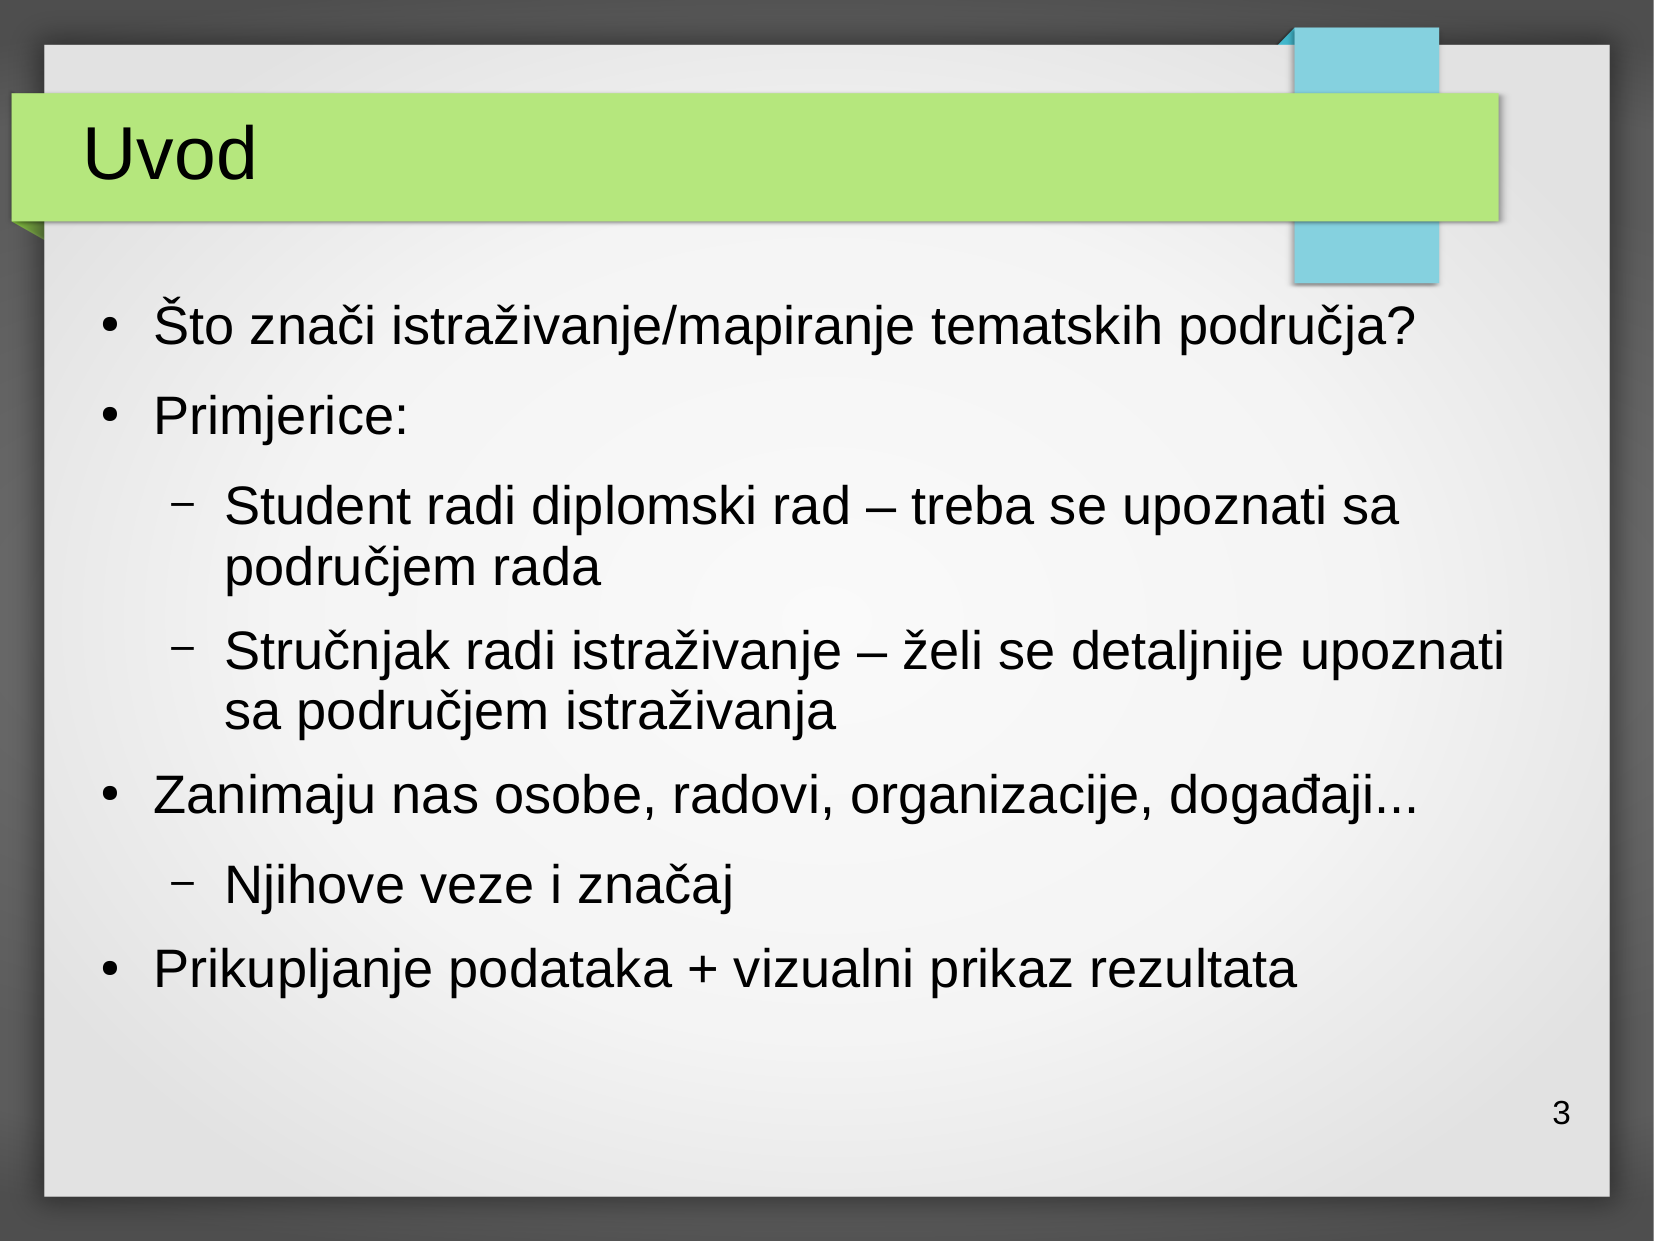

# Uvod
Što znači istraživanje/mapiranje tematskih područja?
Primjerice:
Student radi diplomski rad – treba se upoznati sa područjem rada
Stručnjak radi istraživanje – želi se detaljnije upoznati sa područjem istraživanja
Zanimaju nas osobe, radovi, organizacije, događaji...
Njihove veze i značaj
Prikupljanje podataka + vizualni prikaz rezultata
3